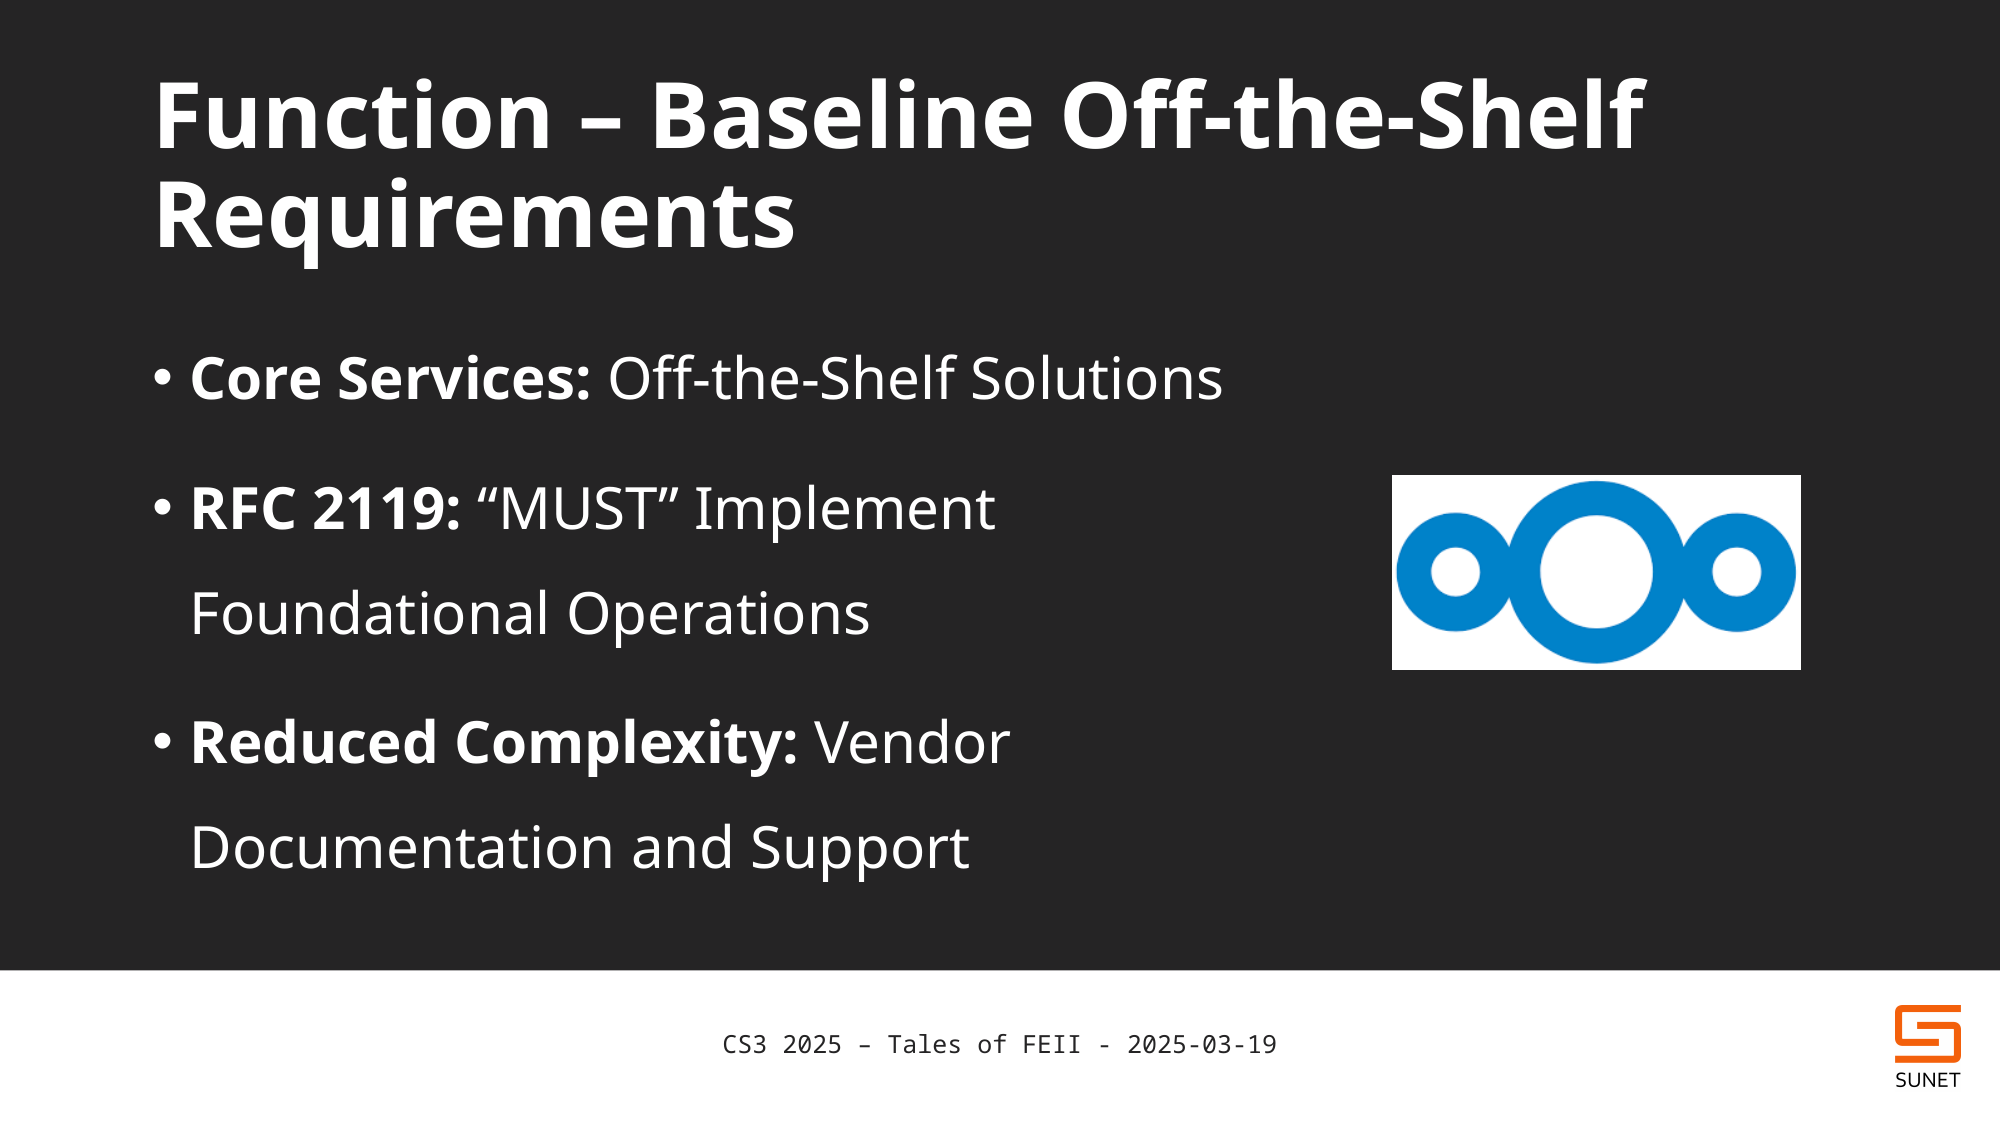

# Function – Baseline Off-the-Shelf Requirements
Core Services: Off-the-Shelf Solutions
RFC 2119: “MUST” Implement Foundational Operations
Reduced Complexity: Vendor Documentation and Support
CS3 2025 – Tales of FEII - 2025-03-19